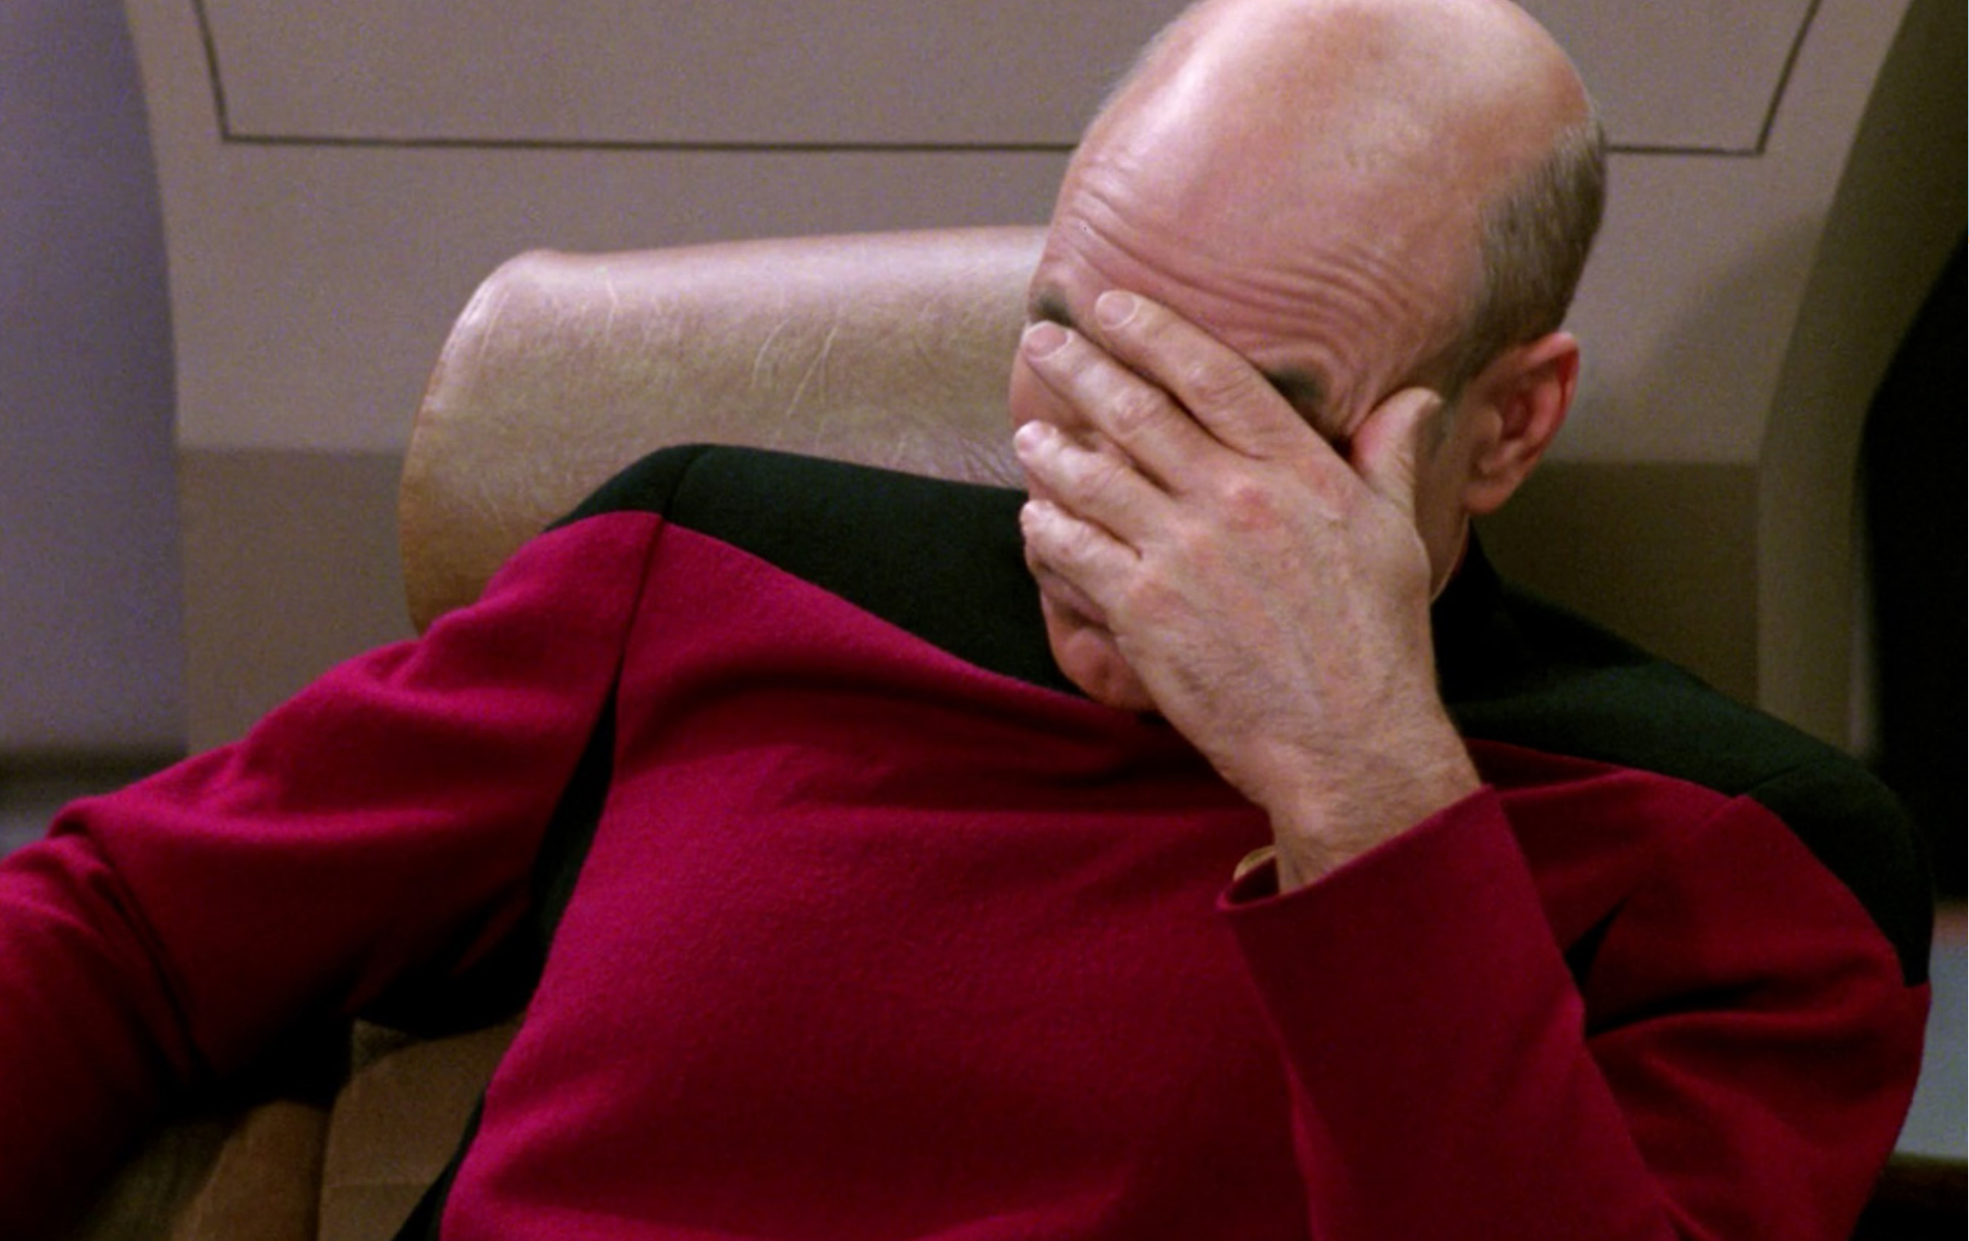

# Previous state
User-defined configuration is on ~/.drirc
DATADIR/00-mesa-defaults.conf
Saves all options to .drirc file, regardless of what changed